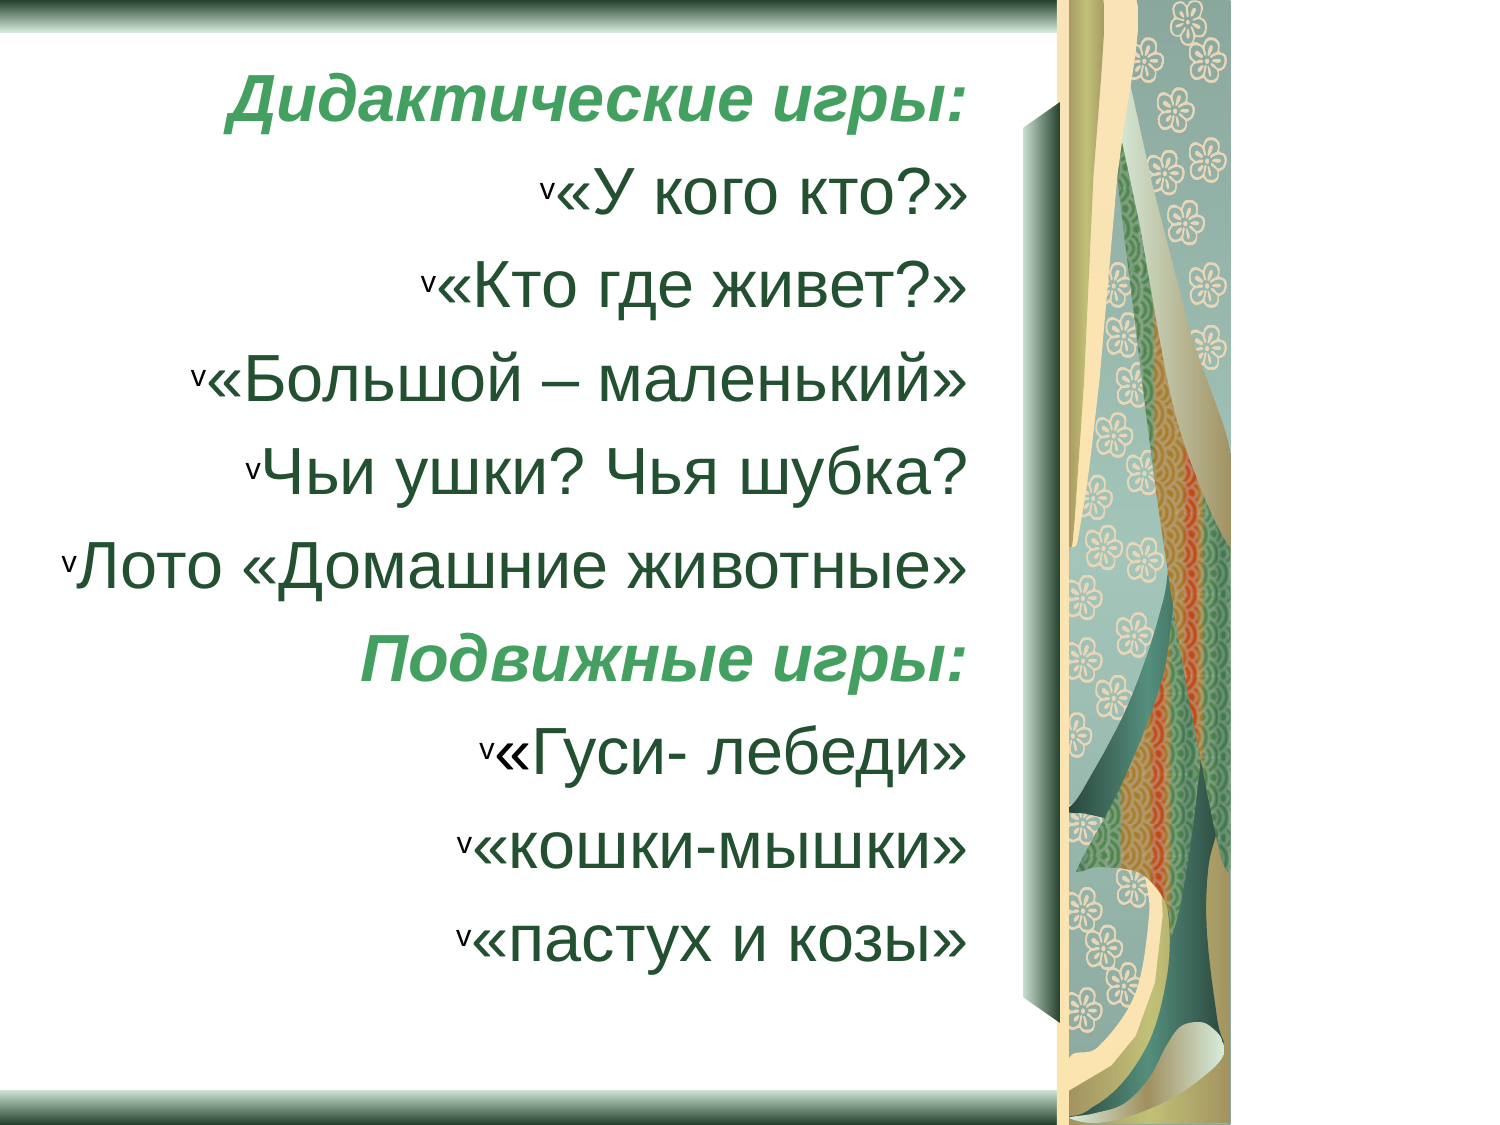

# Дидактические игры:
«У кого кто?»
«Кто где живет?»
«Большой – маленький»
Чьи ушки? Чья шубка?
Лото «Домашние животные»
Подвижные игры:
«Гуси- лебеди»
«кошки-мышки»
«пастух и козы»